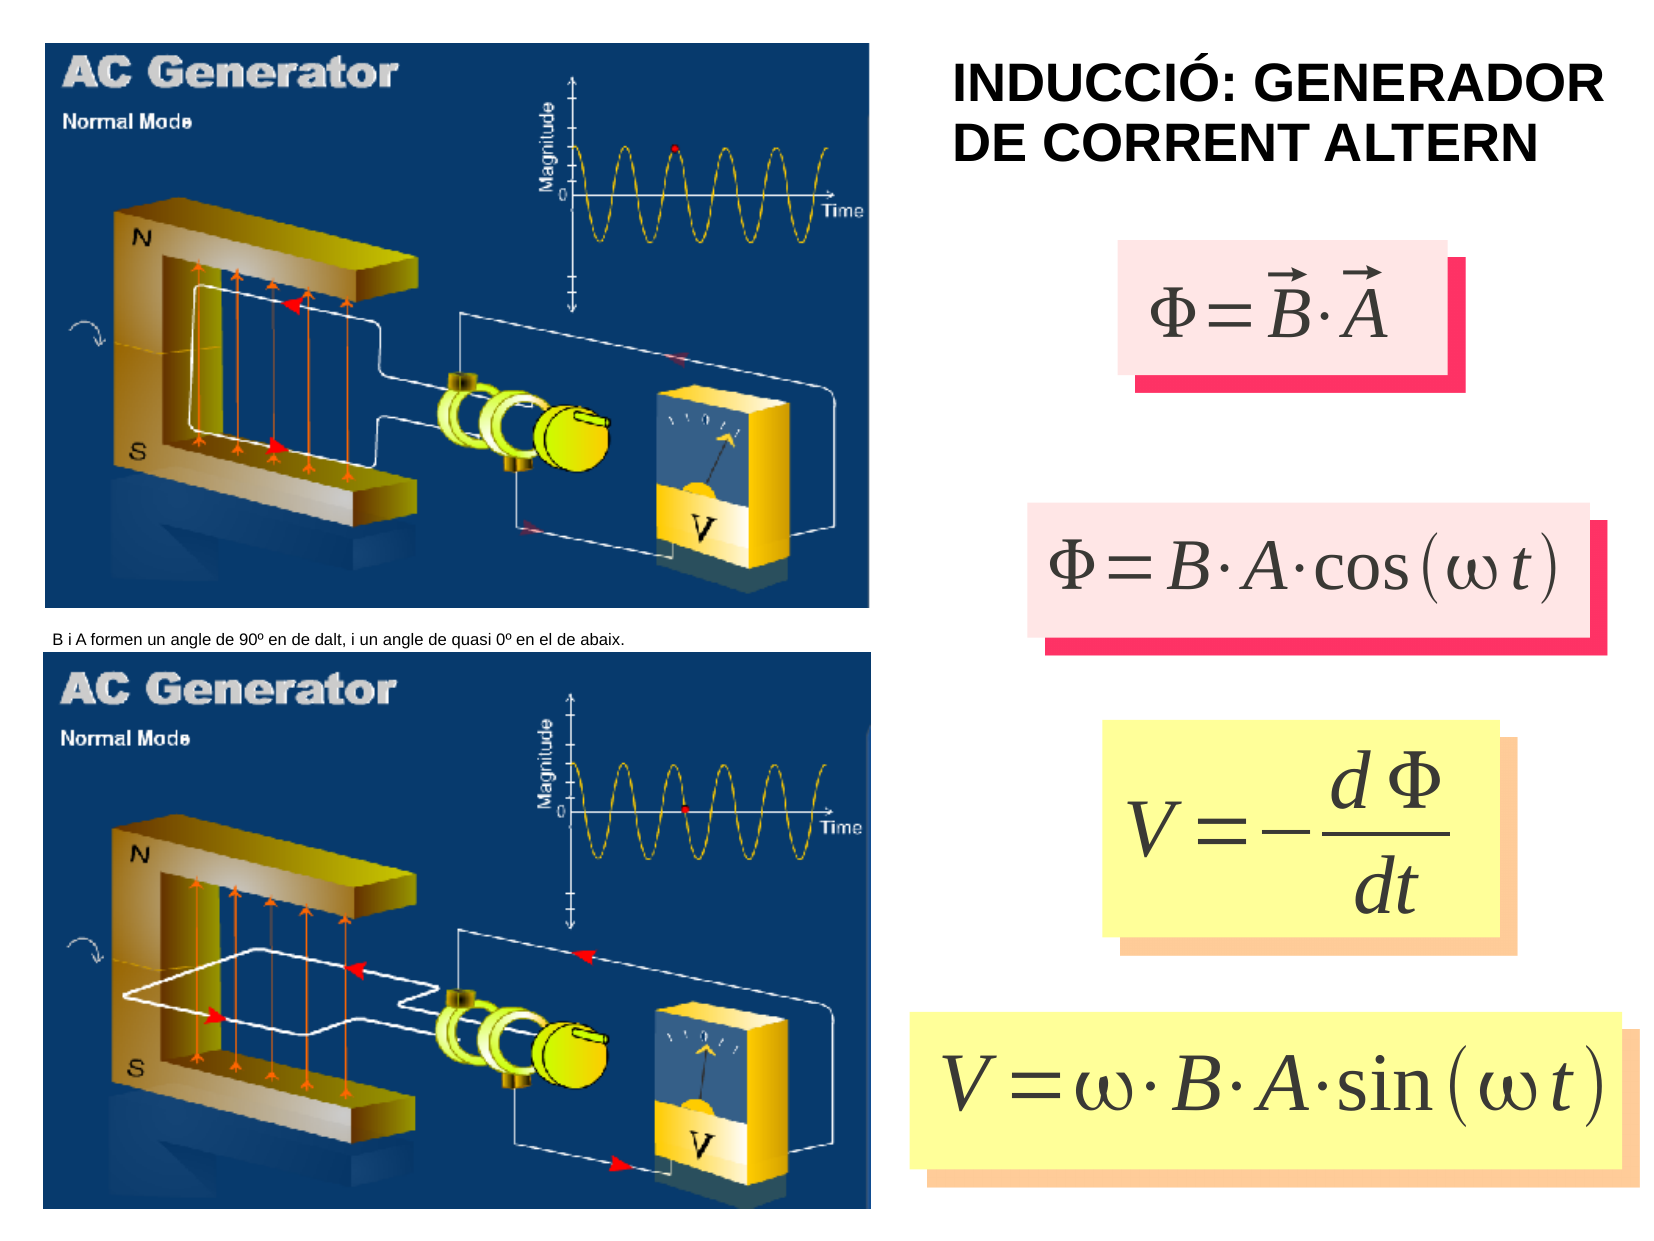

INDUCCIÓ: GENERADOR DE CORRENT ALTERN
B i A formen un angle de 90º en de dalt, i un angle de quasi 0º en el de abaix.
3